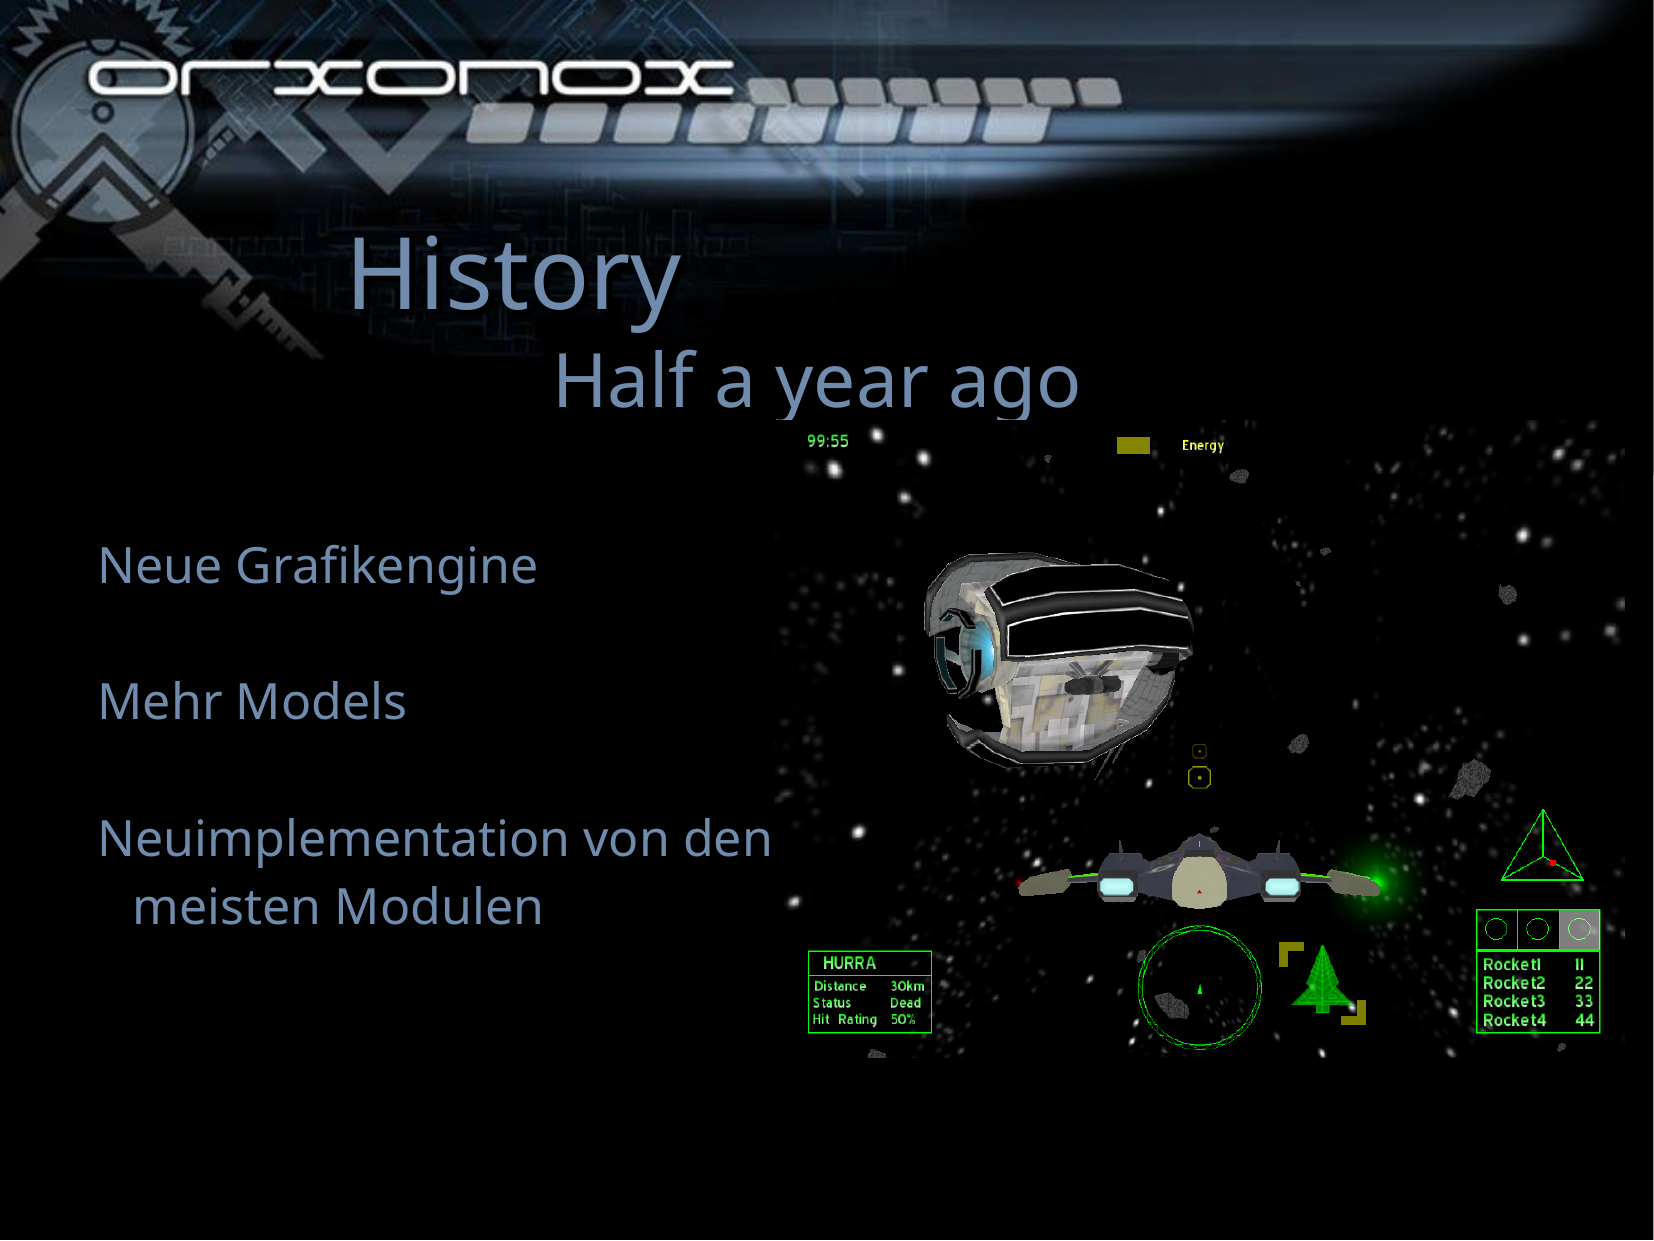

History
Half a year ago
Neue Grafikengine
Mehr Models
Neuimplementation von den meisten Modulen